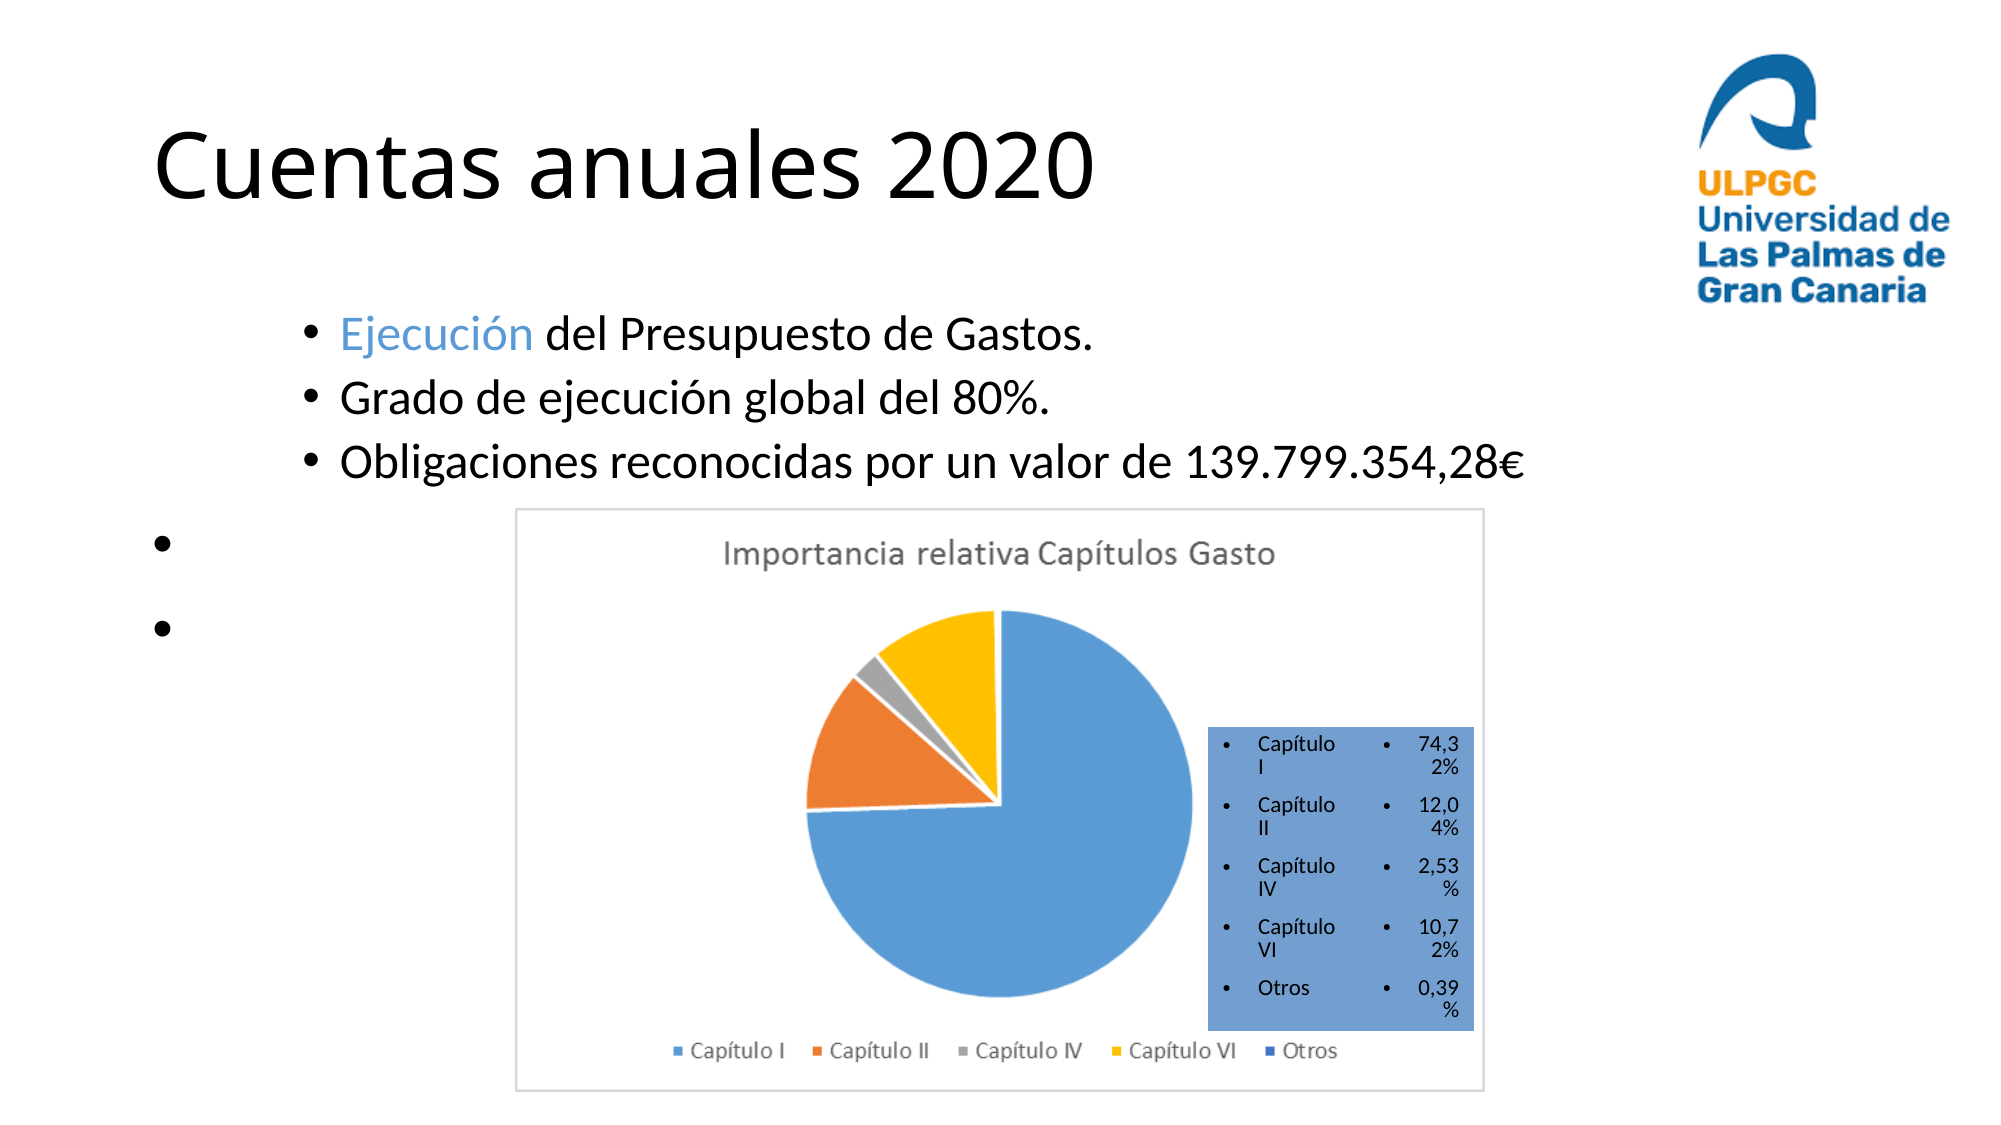

# Cuentas anuales 2020
Ejecución del Presupuesto de Gastos.
Grado de ejecución global del 80%.
Obligaciones reconocidas por un valor de 139.799.354,28€
| Capítulo I | 74,32% |
| --- | --- |
| Capítulo II | 12,04% |
| Capítulo IV | 2,53% |
| Capítulo VI | 10,72% |
| Otros | 0,39% |